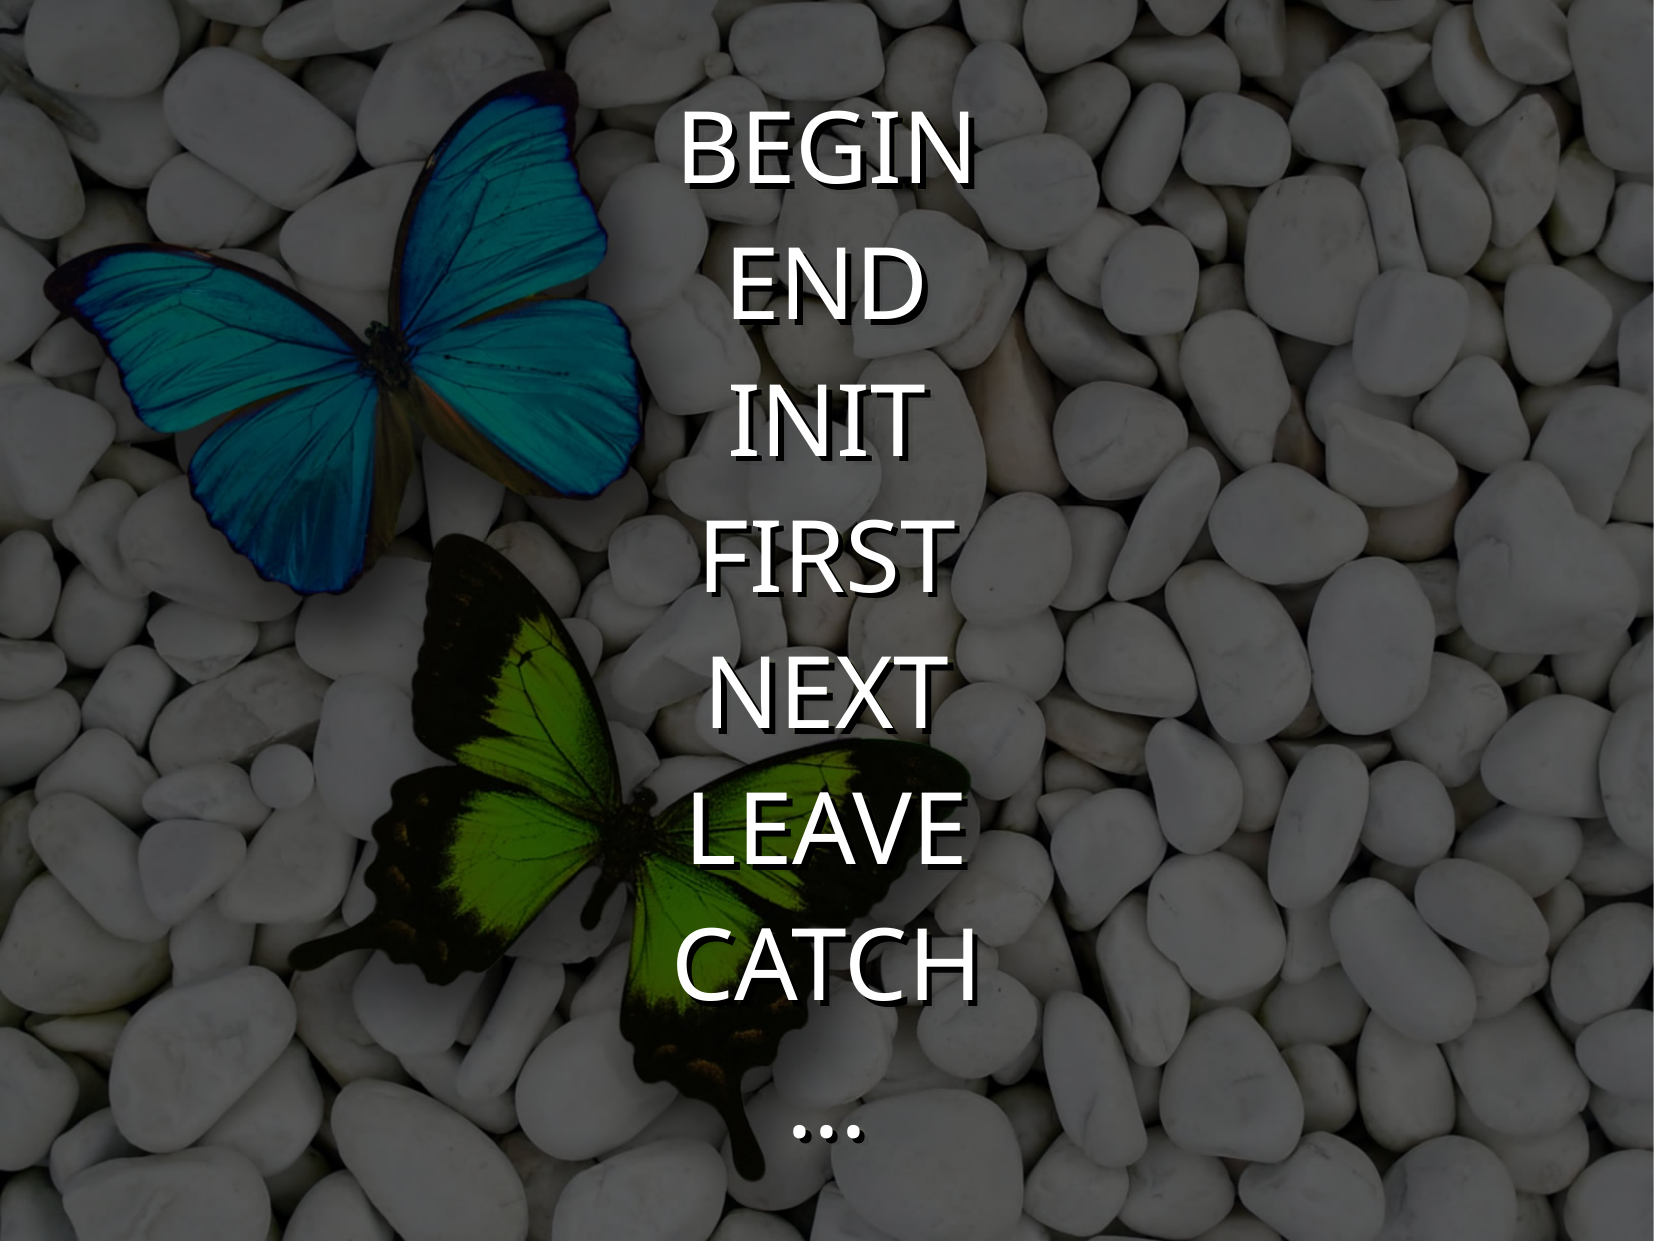

#
BEGIN
END
INIT
FIRST
NEXT
LEAVE
CATCH
...